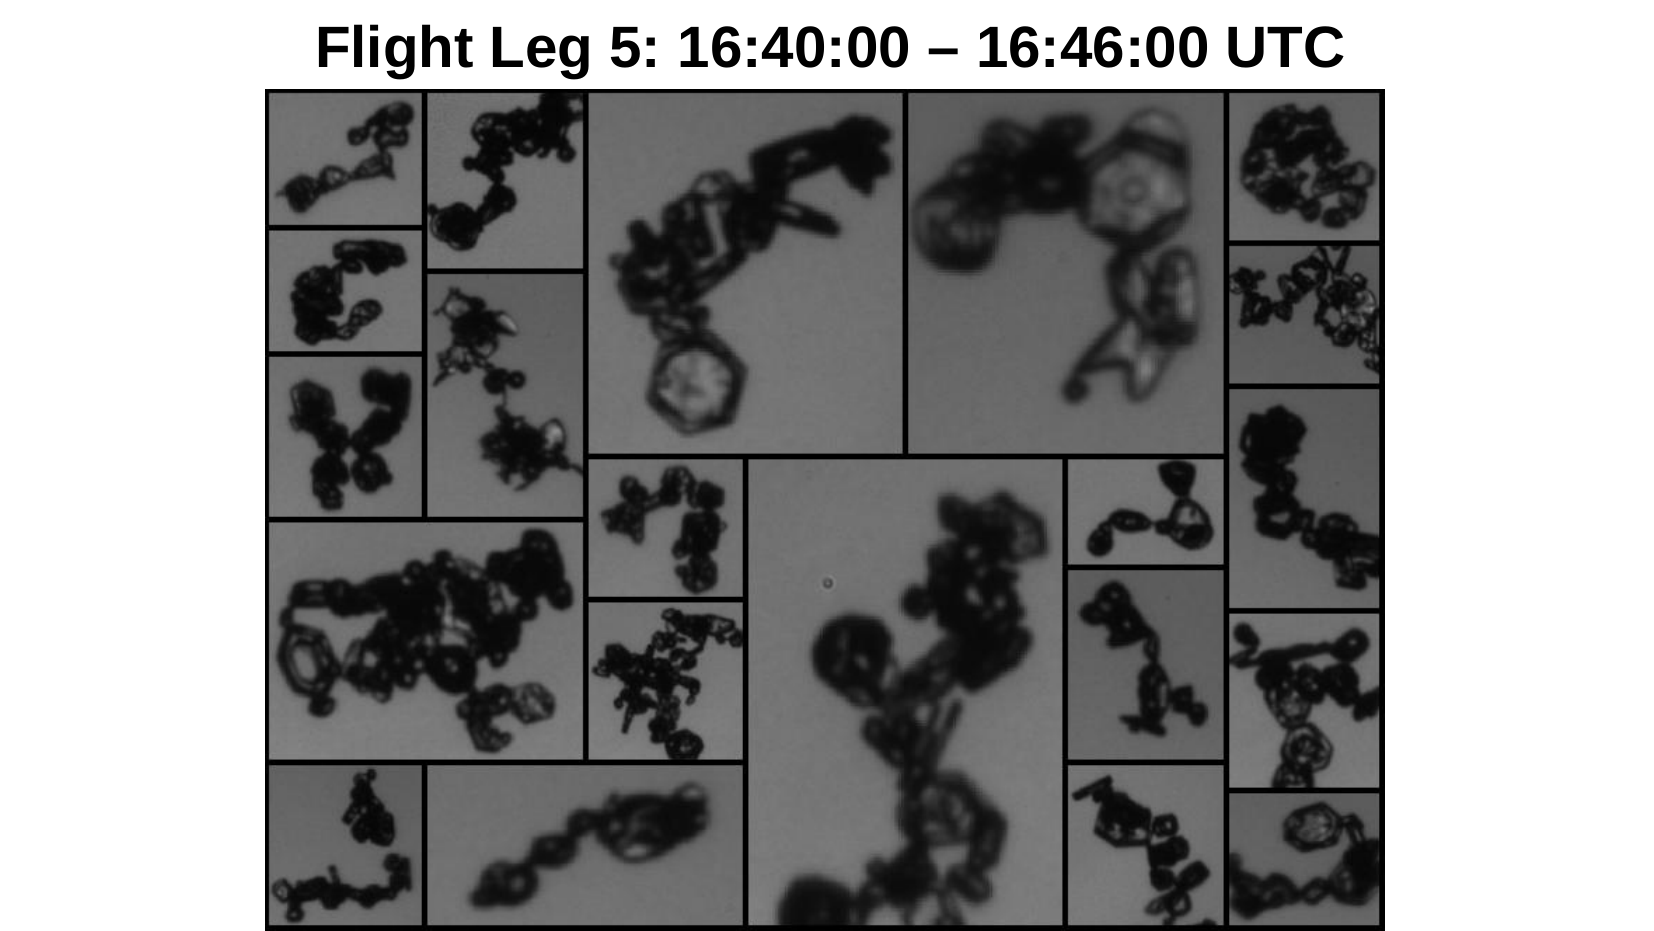

# Flight Leg 5: 16:40:00 – 16:46:00 UTC